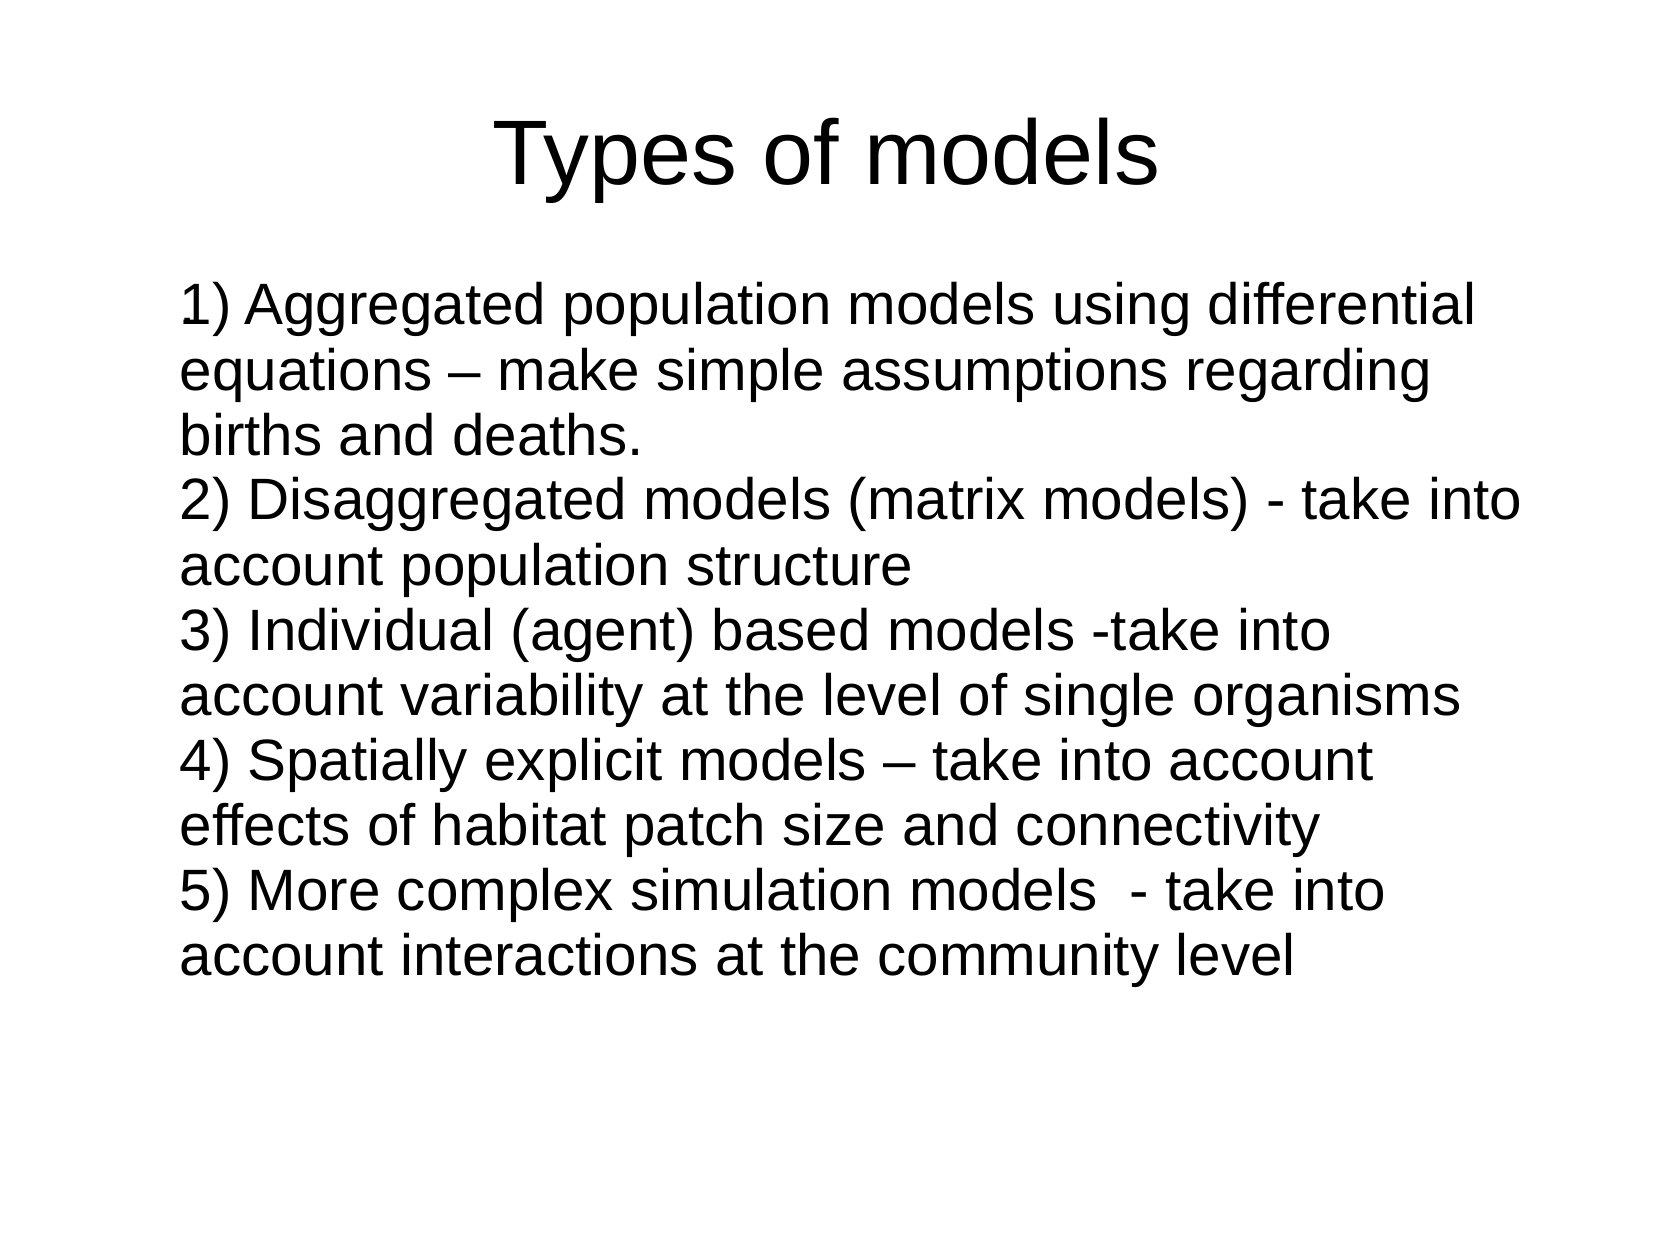

# Types of models
.
1) Aggregated population models using differential equations – make simple assumptions regarding births and deaths.
2) Disaggregated models (matrix models) - take into account population structure
3) Individual (agent) based models -take into account variability at the level of single organisms
4) Spatially explicit models – take into account effects of habitat patch size and connectivity
5) More complex simulation models - take into account interactions at the community level